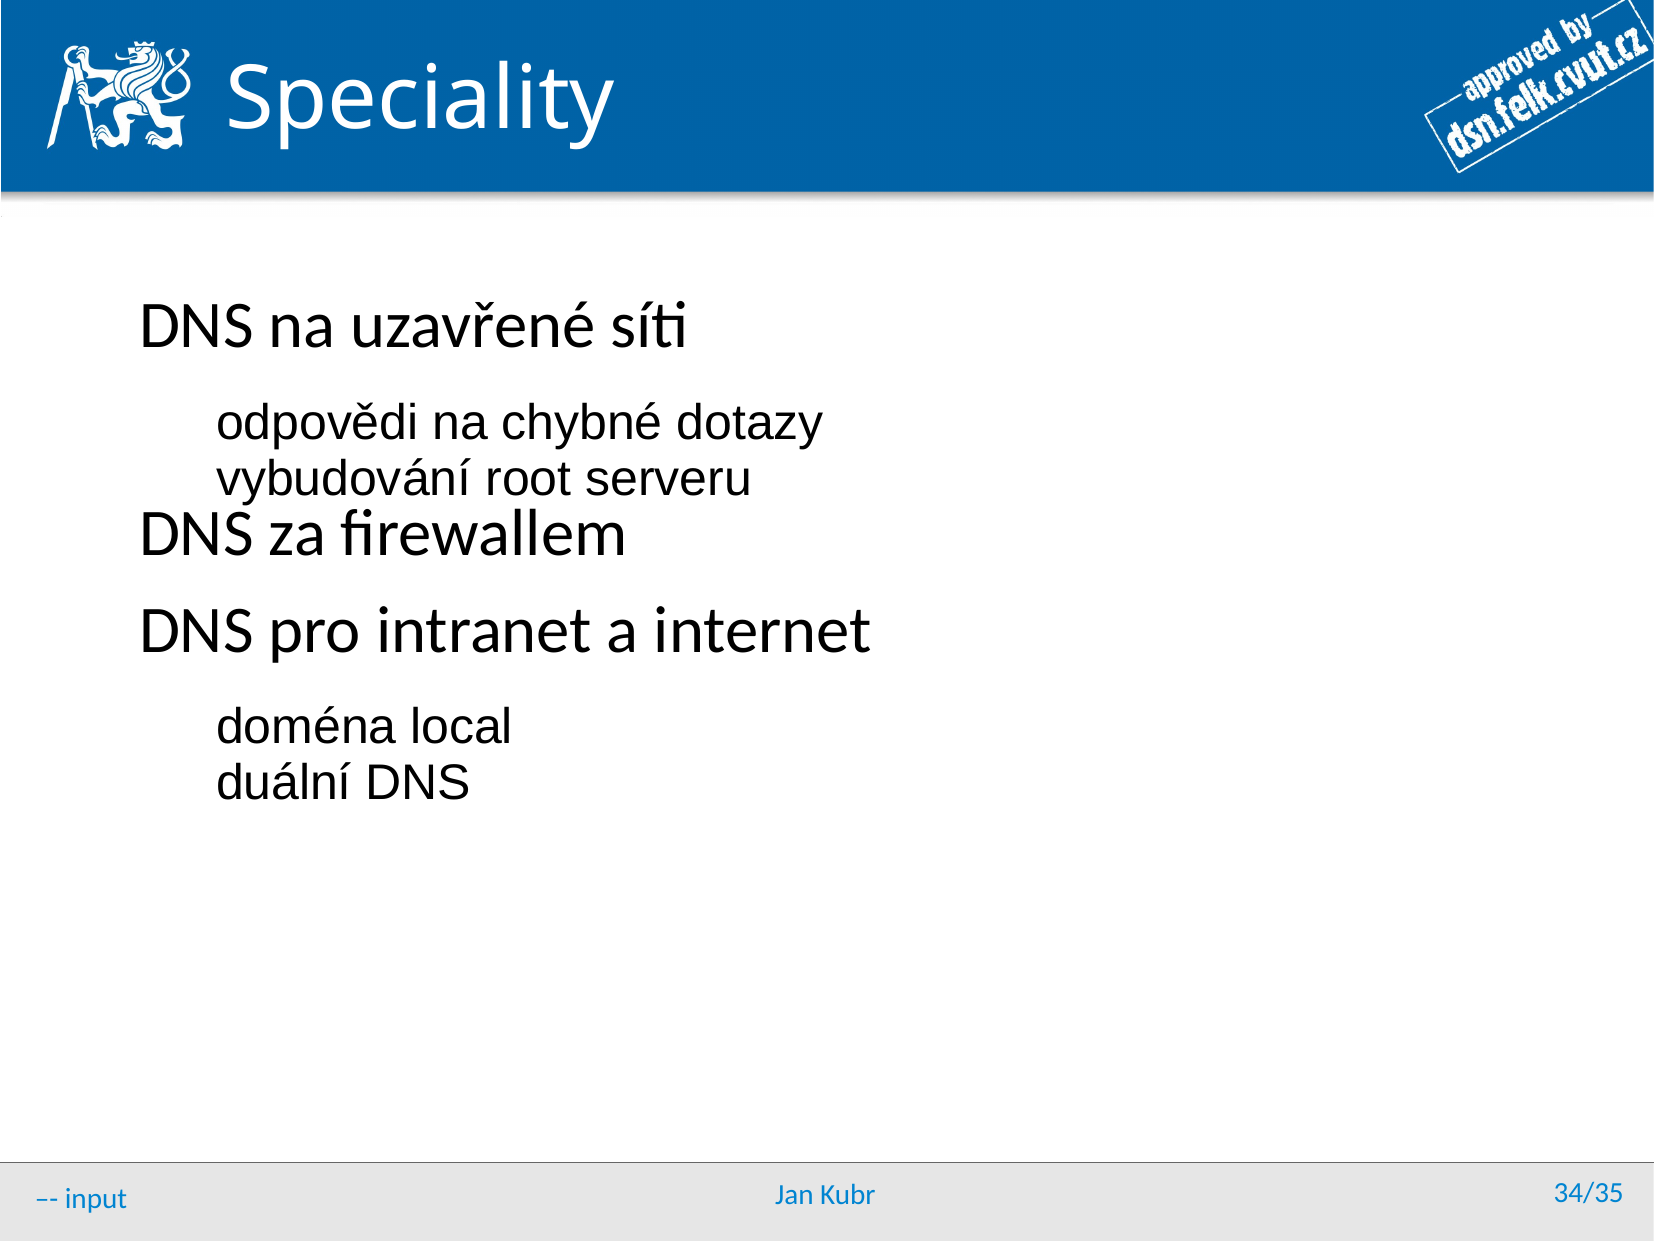

# Speciality
DNS na uzavřené síti
odpovědi na chybné dotazy
vybudování root serveru
DNS za firewallem
DNS pro intranet a internet
doména local
duální DNS
34
Jan Kubr
02/2006